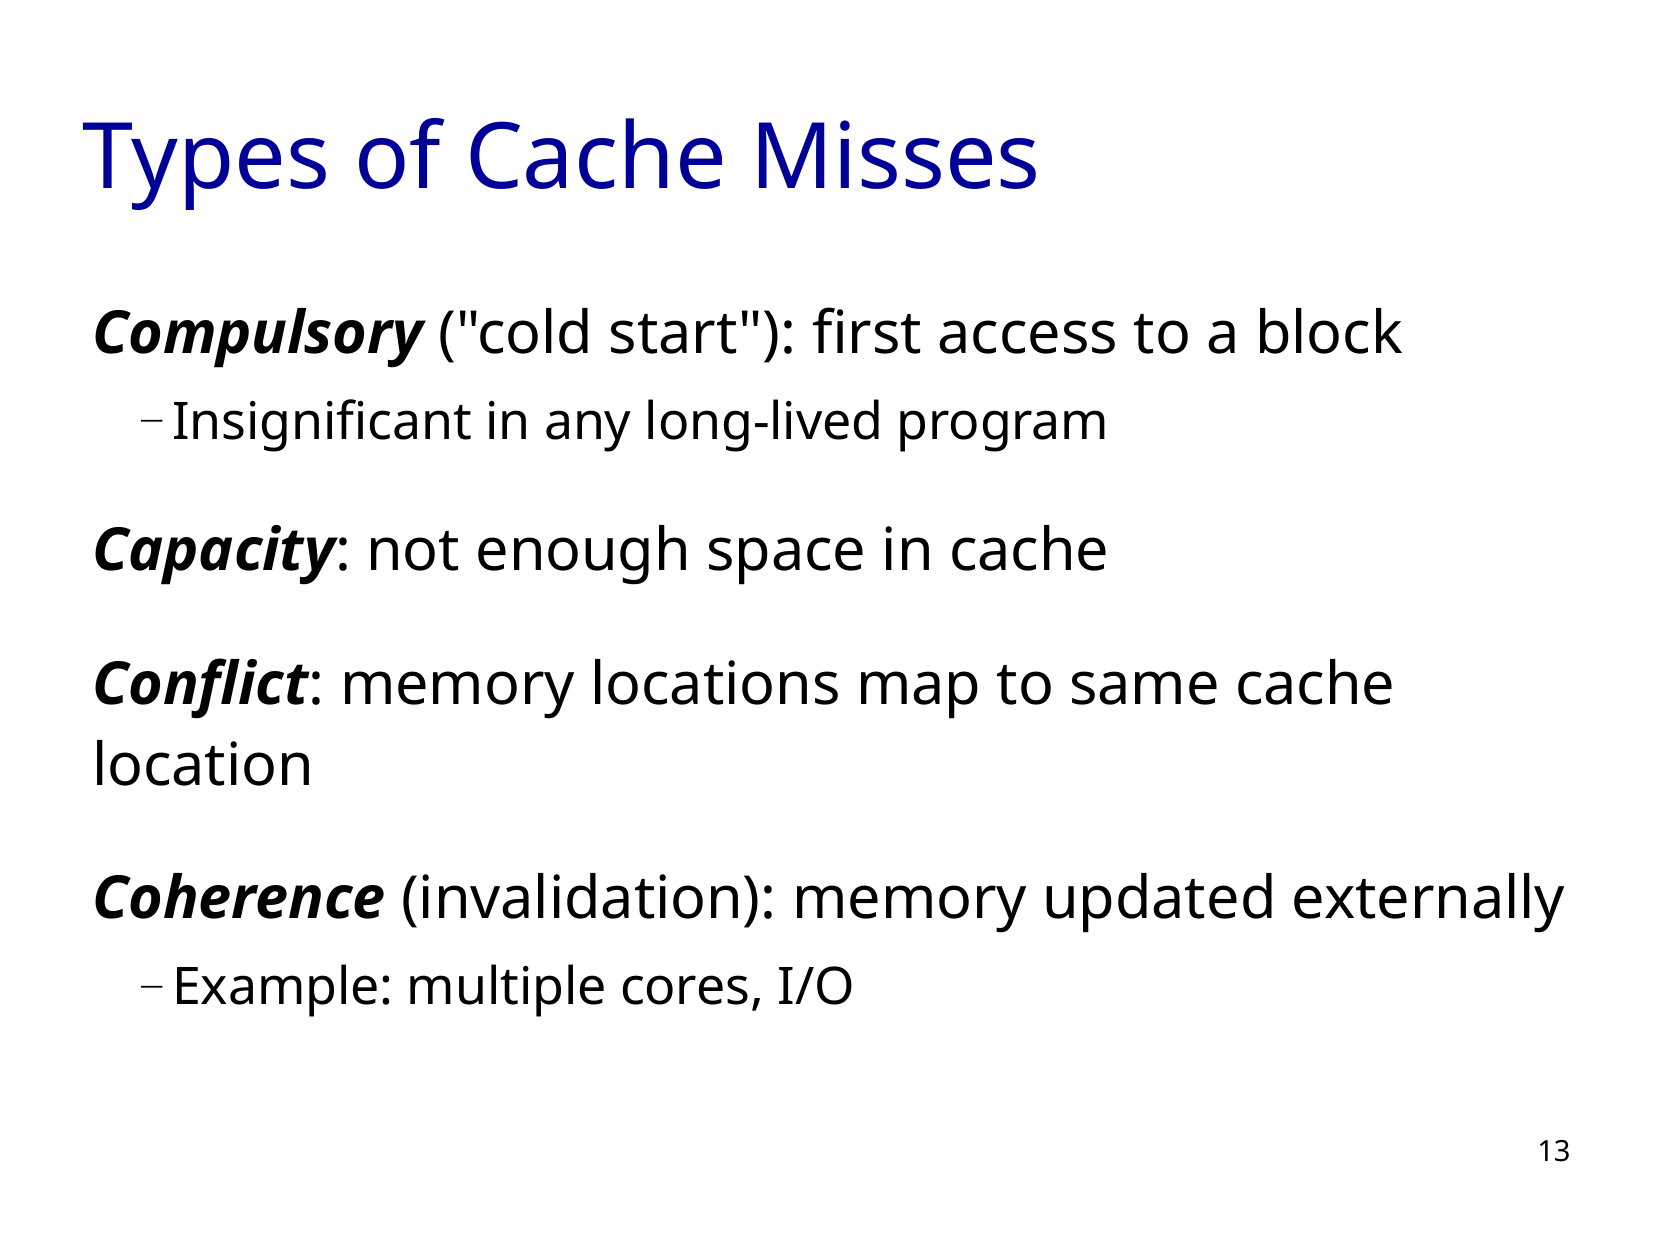

# Types of Cache Misses
Compulsory ("cold start"): first access to a block
Insignificant in any long-lived program
Capacity: not enough space in cache
Conflict: memory locations map to same cache location
Coherence (invalidation): memory updated externally
Example: multiple cores, I/O
13